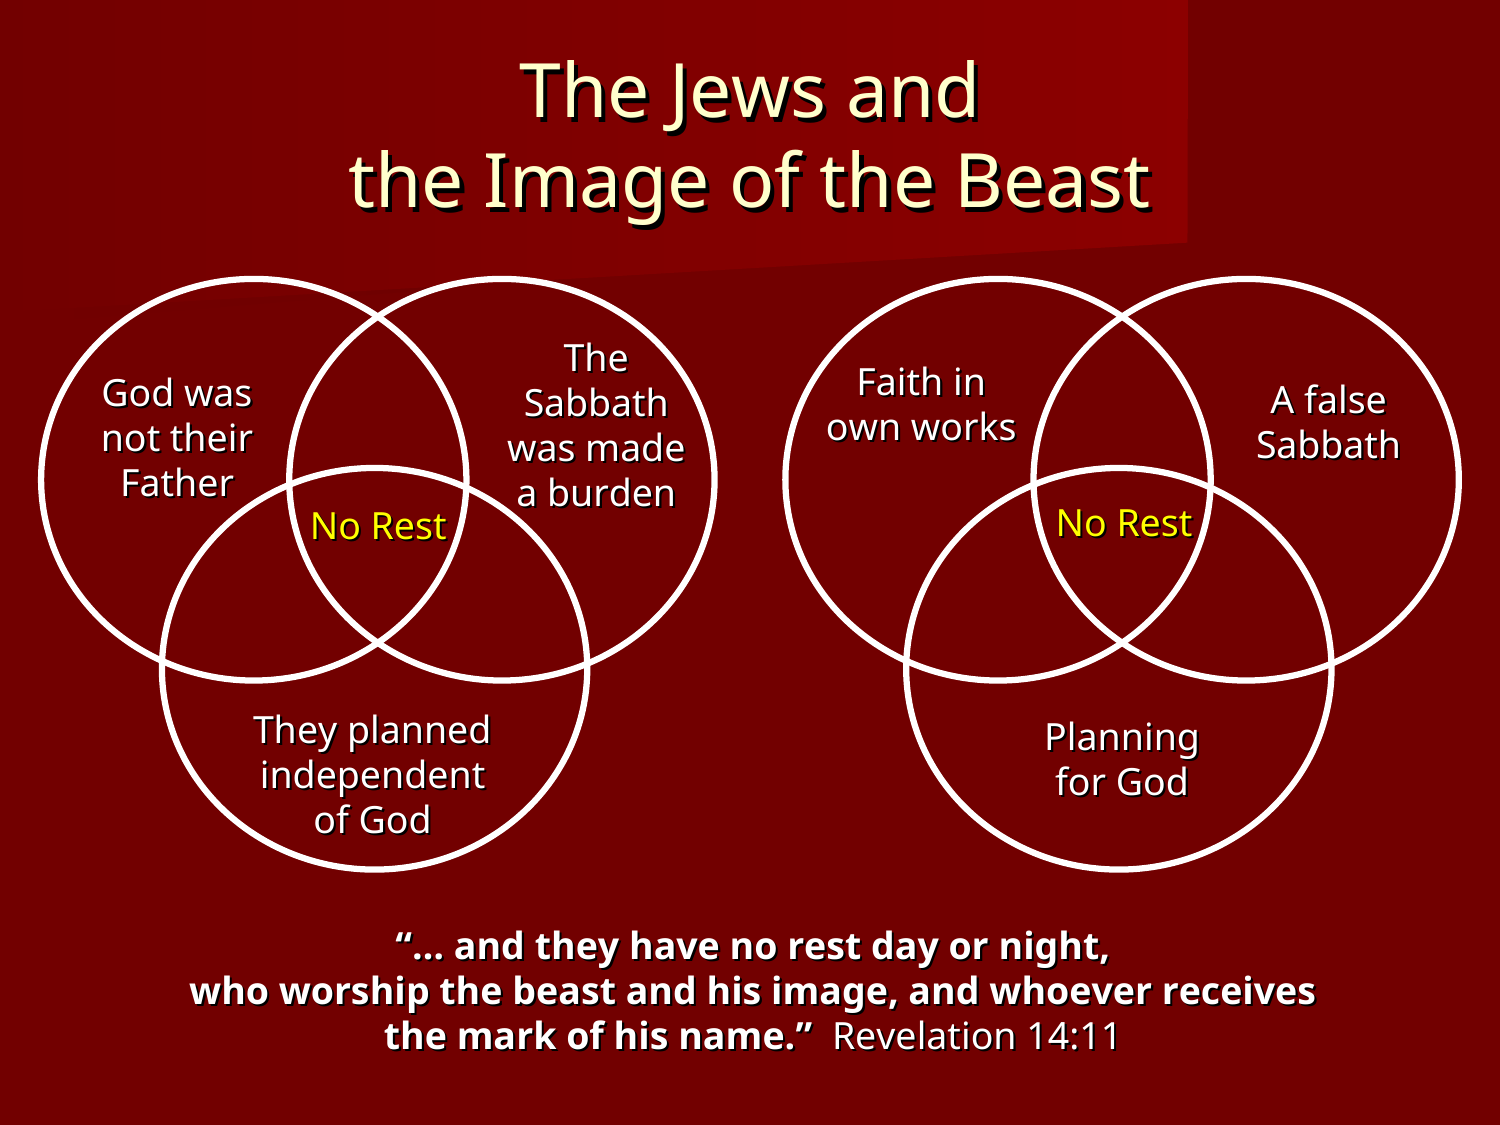

# The Jews and the Image of the Beast
The Sabbath was made a burden
Faith in own works
God was not their Father
A false Sabbath
No Rest
No Rest
They planned independent of God
Planning for God
“… and they have no rest day or night,
who worship the beast and his image, and whoever receives the mark of his name.” Revelation 14:11